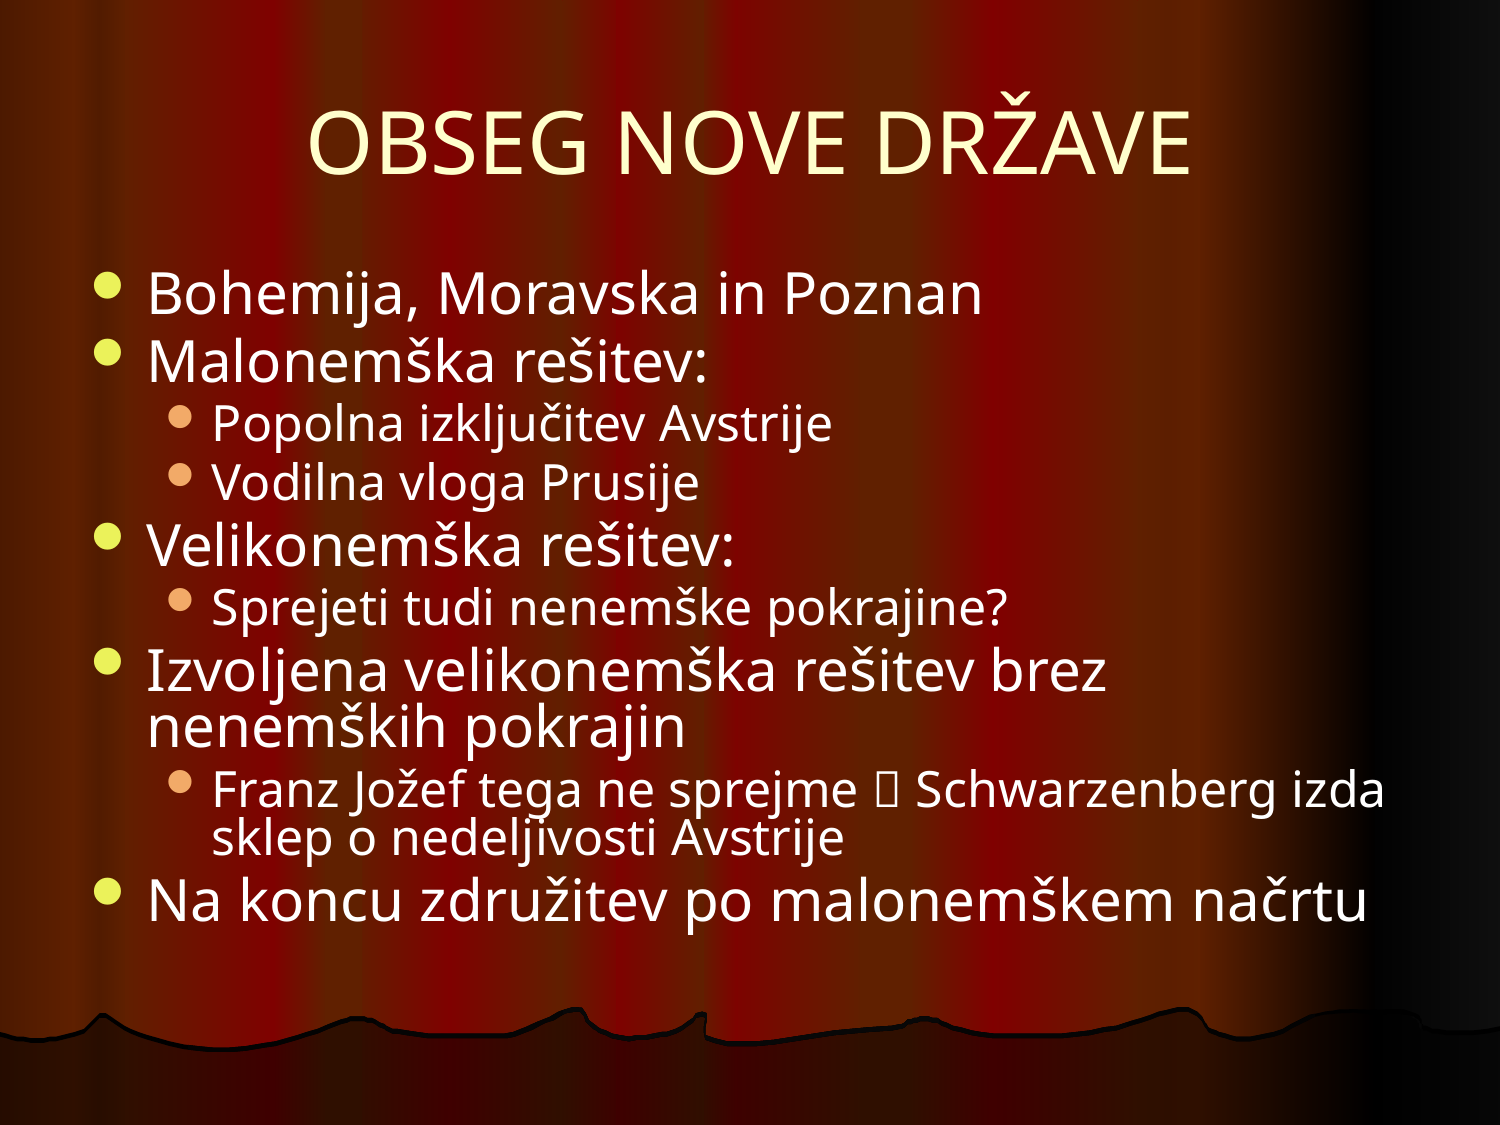

# OBSEG NOVE DRŽAVE
Bohemija, Moravska in Poznan
Malonemška rešitev:
Popolna izključitev Avstrije
Vodilna vloga Prusije
Velikonemška rešitev:
Sprejeti tudi nenemške pokrajine?
Izvoljena velikonemška rešitev brez nenemških pokrajin
Franz Jožef tega ne sprejme  Schwarzenberg izda sklep o nedeljivosti Avstrije
Na koncu združitev po malonemškem načrtu